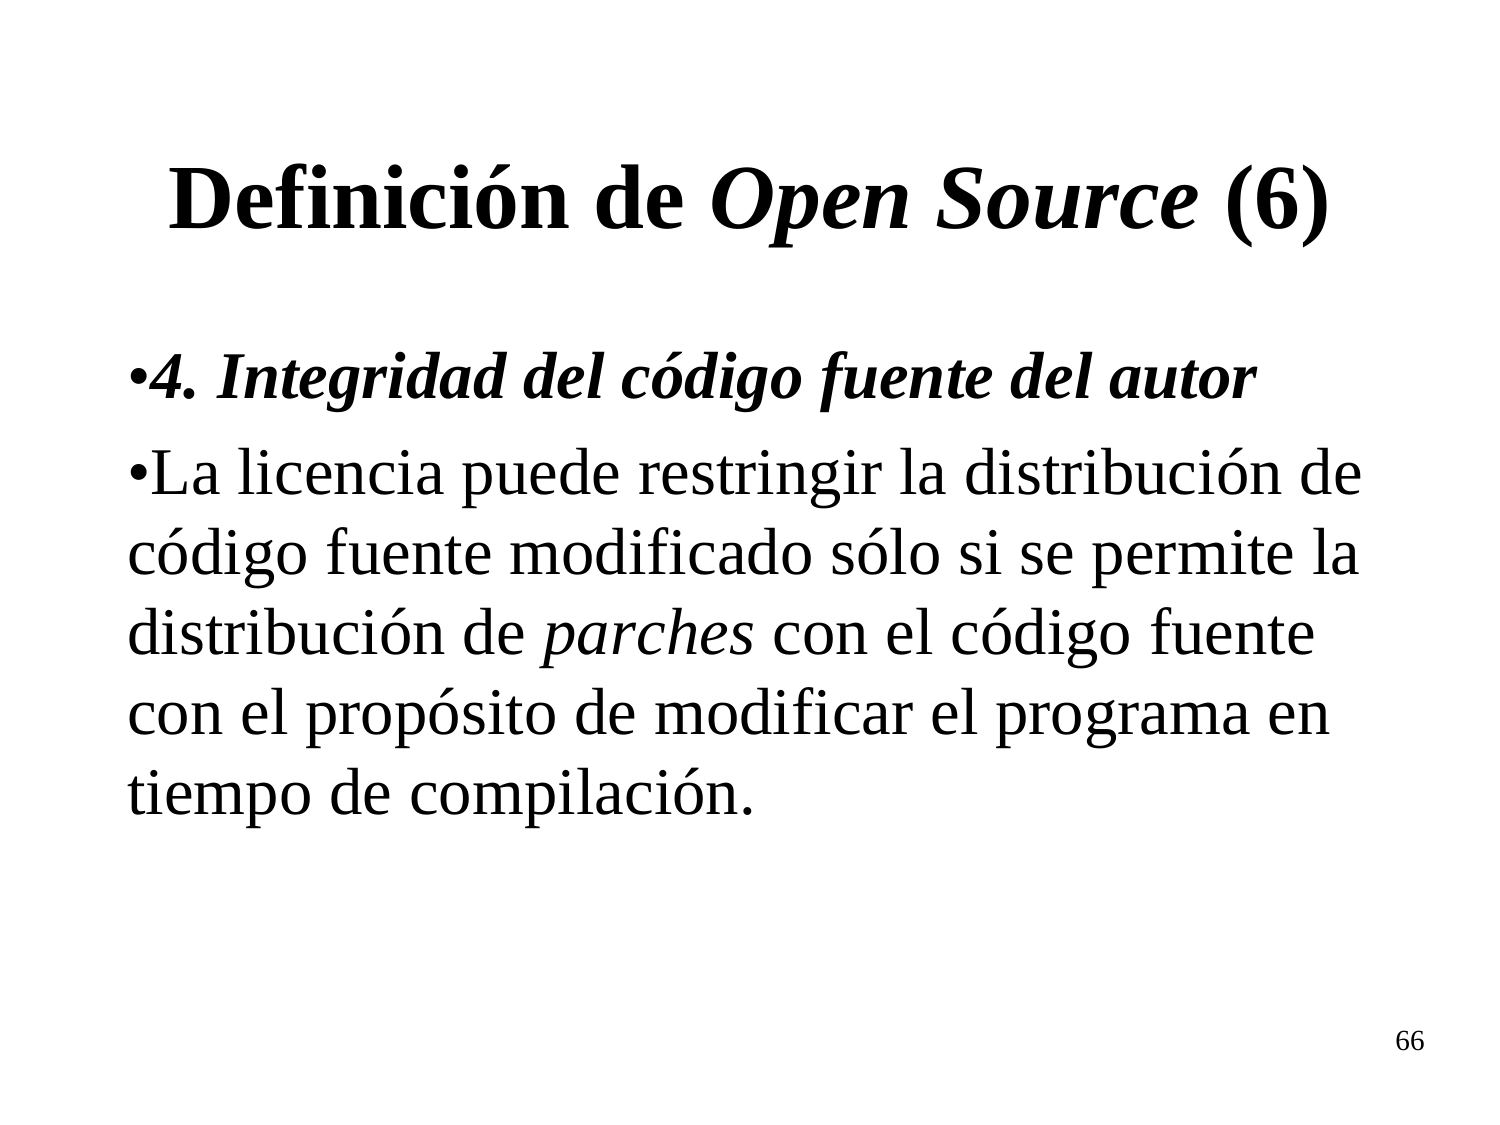

# Definición de Open Source (6)
4. Integridad del código fuente del autor
La licencia puede restringir la distribución de código fuente modificado sólo si se permite la distribución de parches con el código fuente con el propósito de modificar el programa en tiempo de compilación.
66